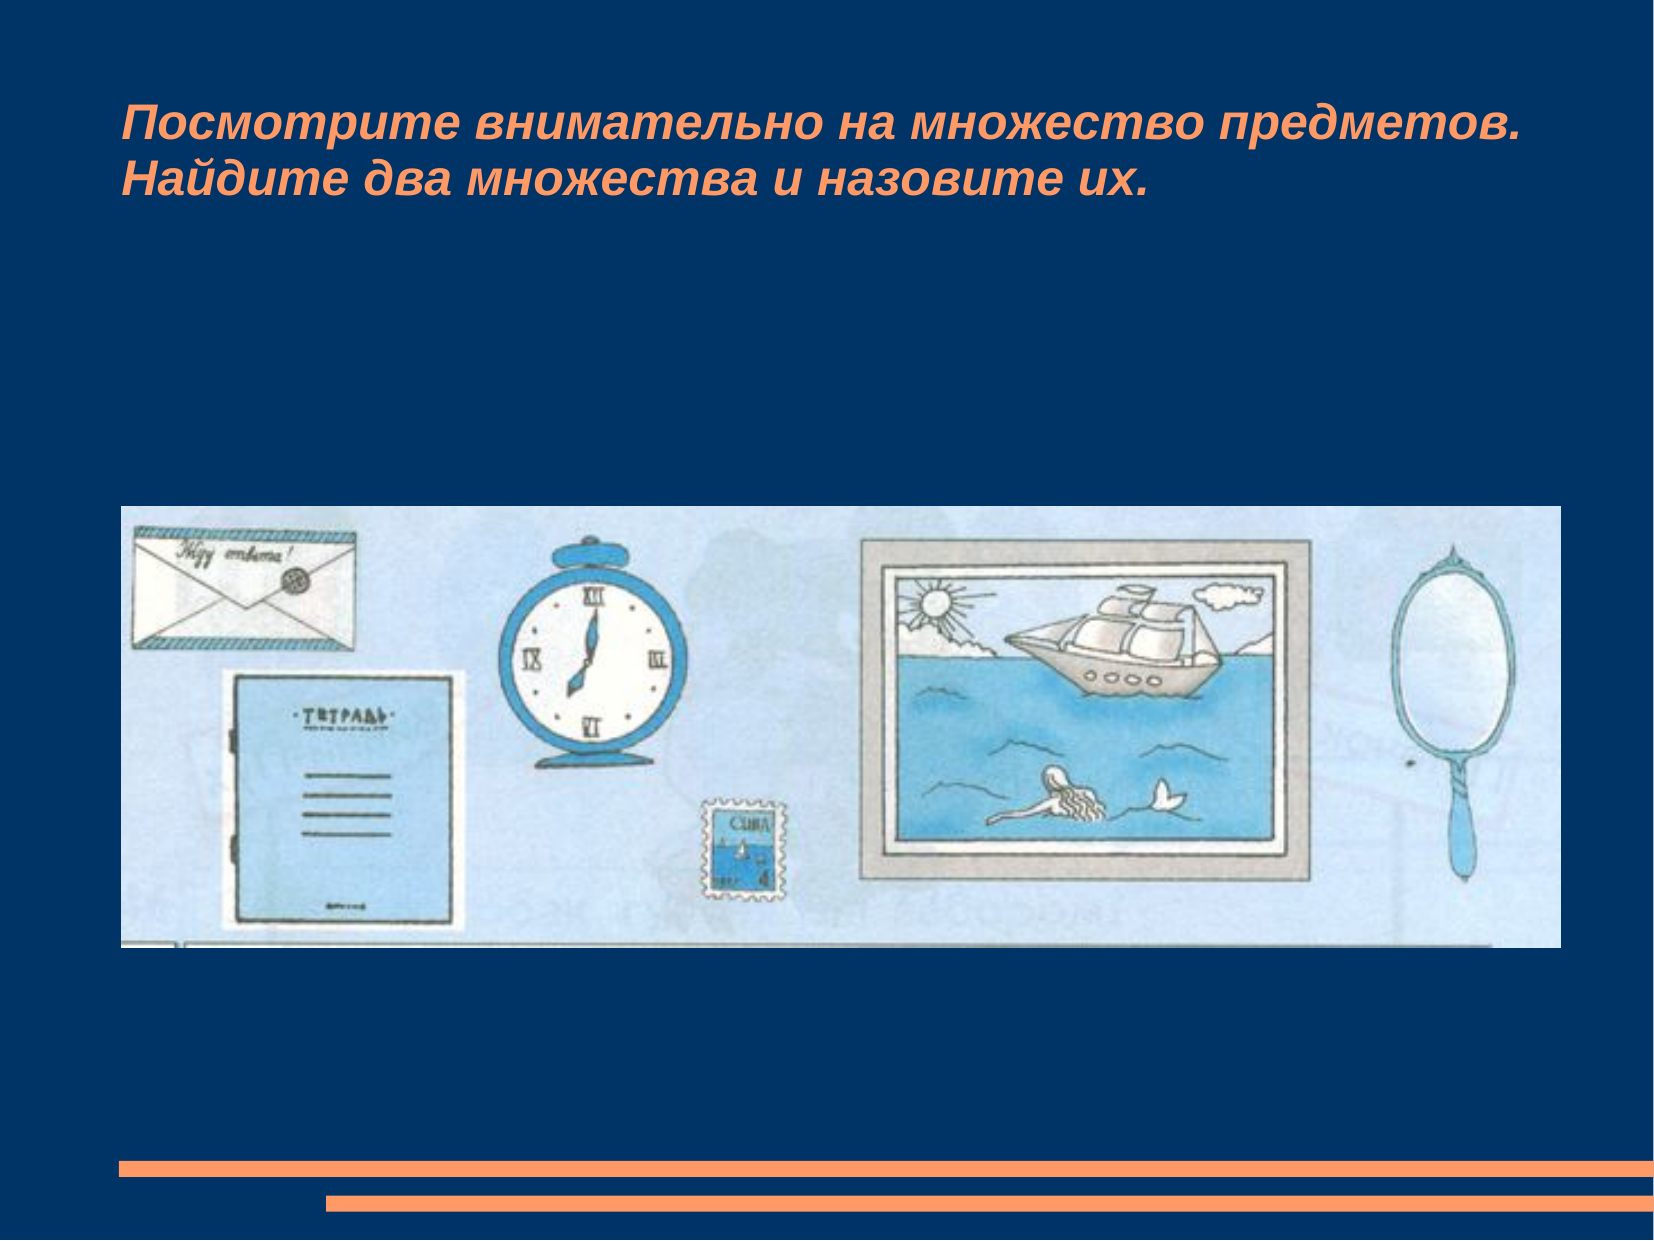

# Посмотрите внимательно на множество предметов. Найдите два множества и назовите их.